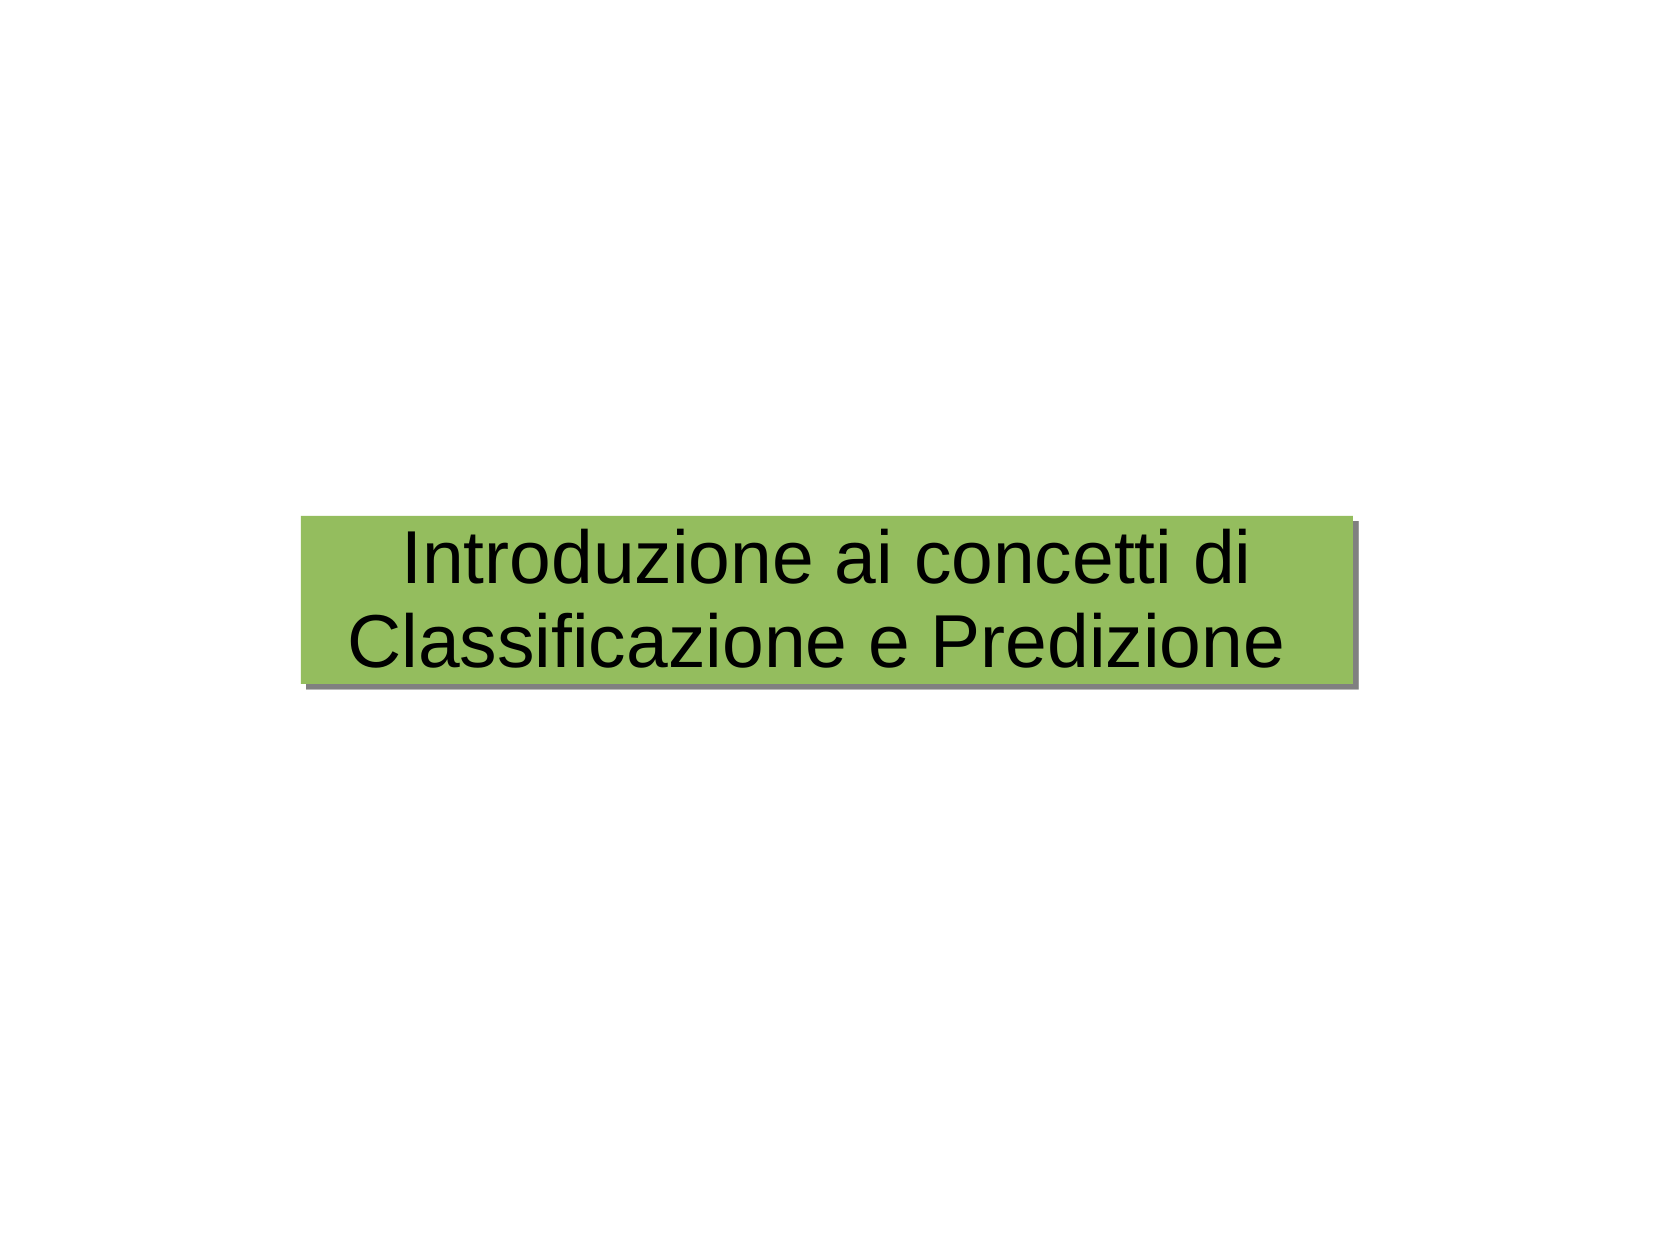

Introduzione ai concetti di Classificazione e Predizione